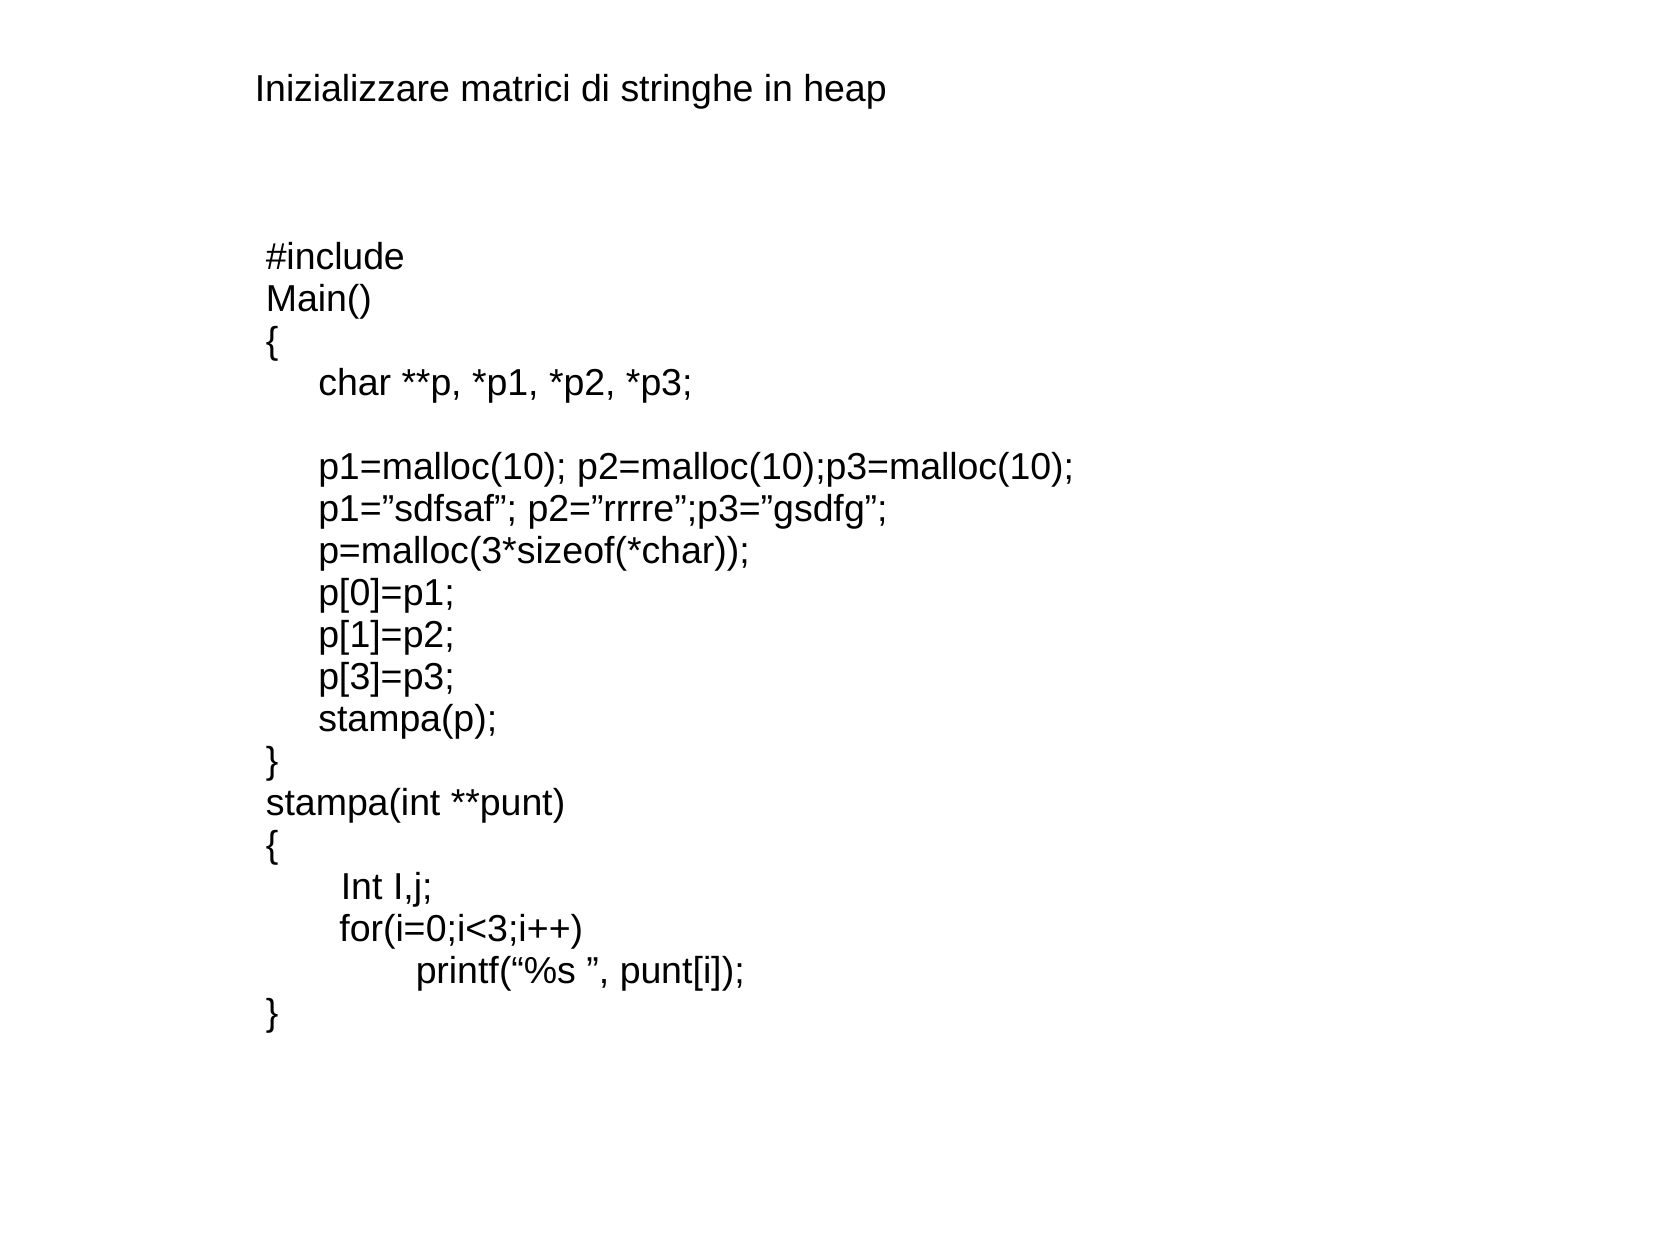

Inizializzare matrici di stringhe in heap
#include
Main()
{
 char **p, *p1, *p2, *p3;
 p1=malloc(10); p2=malloc(10);p3=malloc(10);
 p1=”sdfsaf”; p2=”rrrre”;p3=”gsdfg”;
 p=malloc(3*sizeof(*char));
 p[0]=p1;
 p[1]=p2;
 p[3]=p3;
 stampa(p);
}
stampa(int **punt)
{
	Int I,j;
 for(i=0;i<3;i++)
		printf(“%s ”, punt[i]);
}